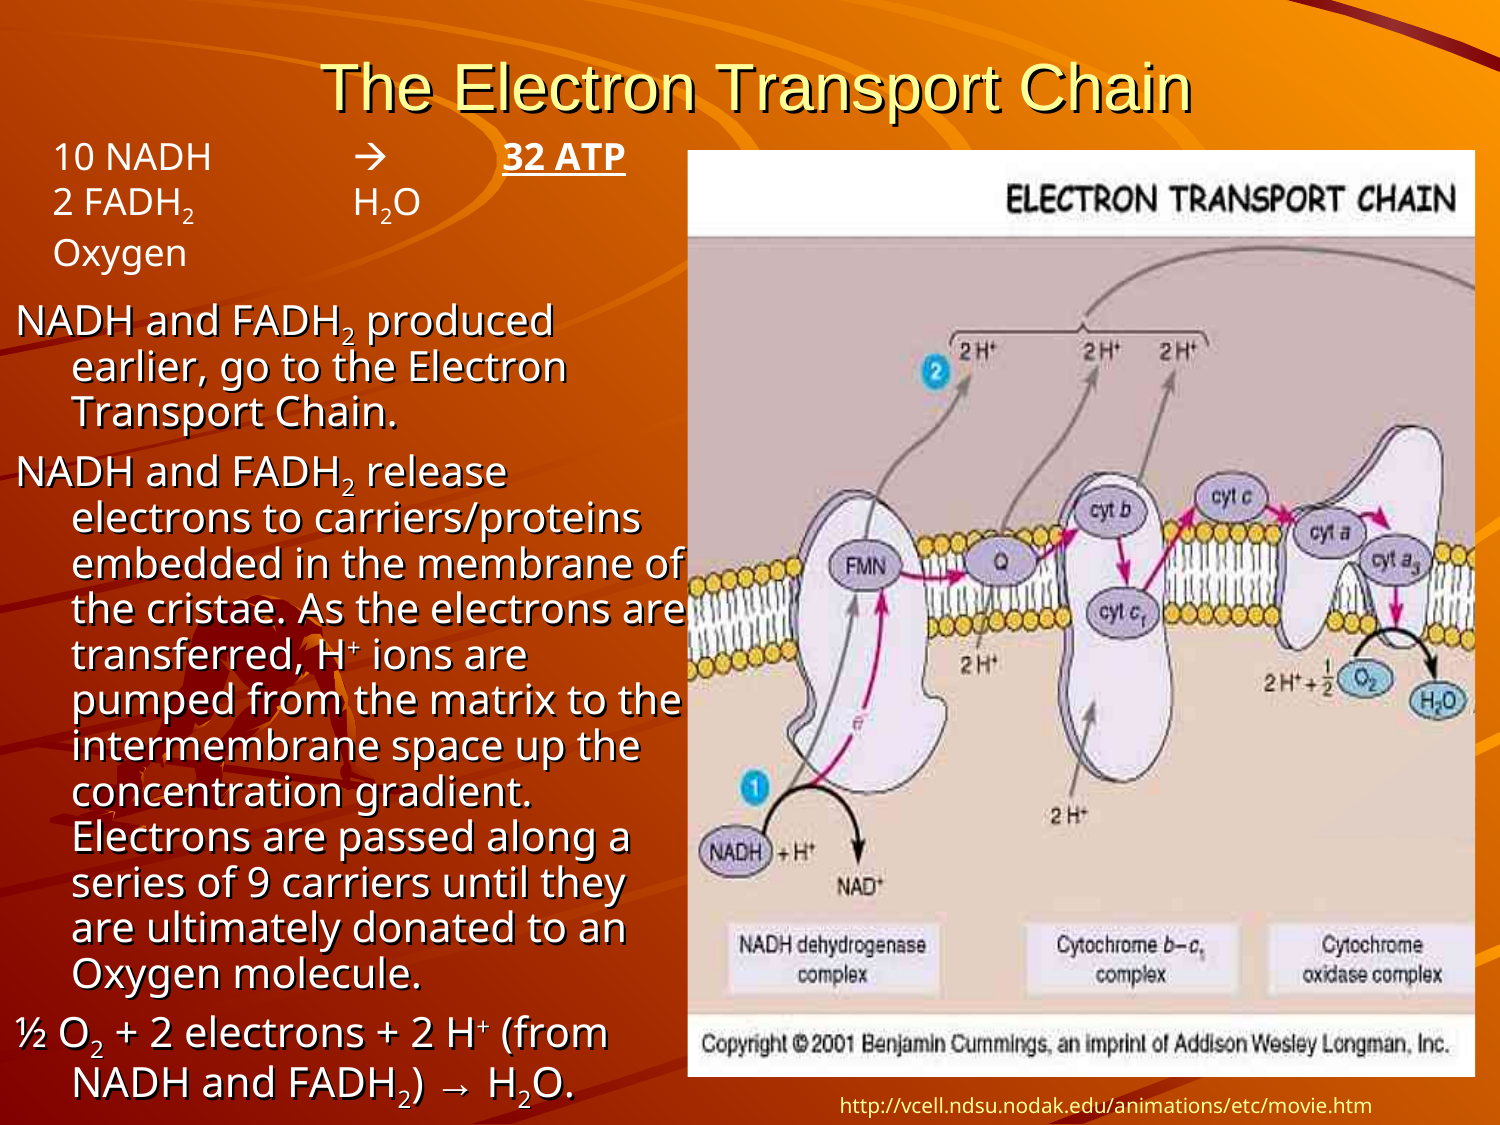

# The Electron Transport Chain
10 NADH		32 ATP
2 FADH2		H2O
Oxygen
NADH and FADH2 produced earlier, go to the Electron Transport Chain.
NADH and FADH2 release electrons to carriers/proteins embedded in the membrane of the cristae. As the electrons are transferred, H+ ions are pumped from the matrix to the intermembrane space up the concentration gradient. Electrons are passed along a series of 9 carriers until they are ultimately donated to an Oxygen molecule.
½ O2 + 2 electrons + 2 H+ (from NADH and FADH2) → H2O.
http://vcell.ndsu.nodak.edu/animations/etc/movie.htm